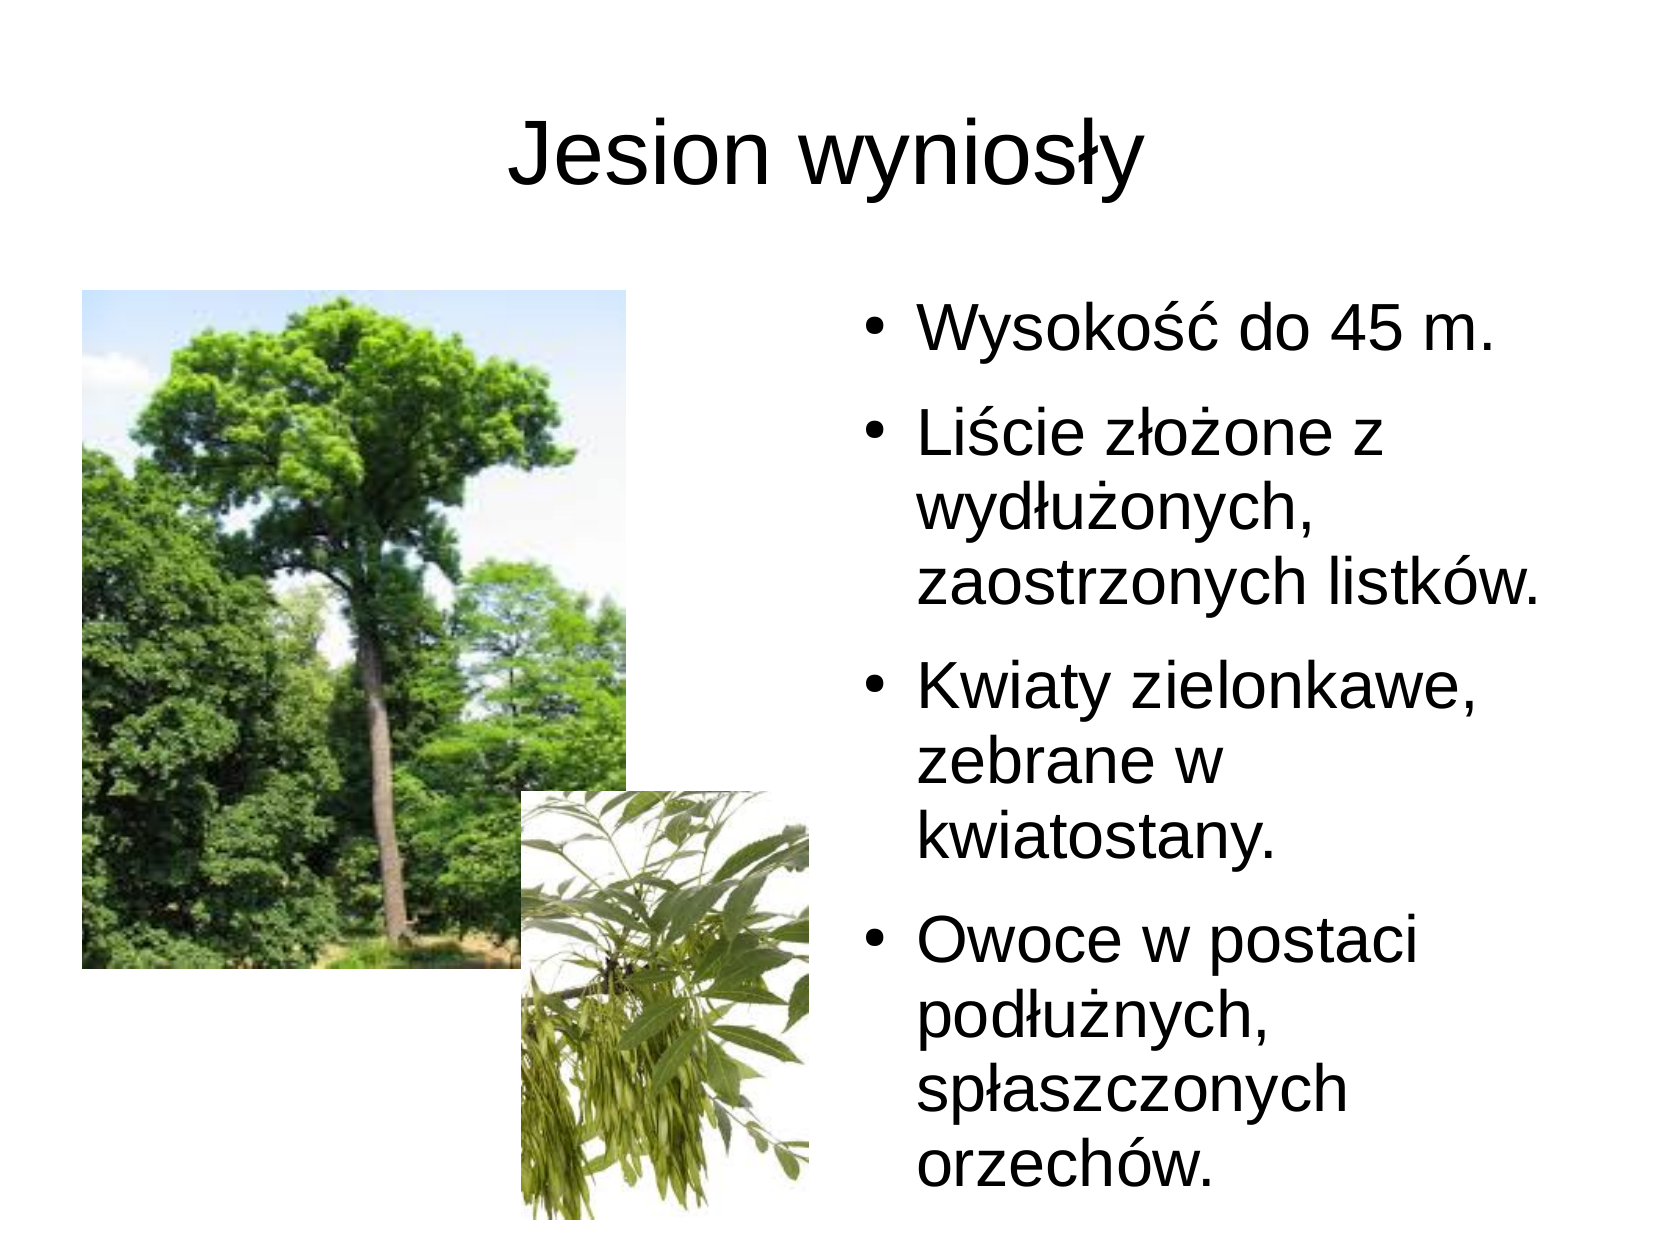

# Jesion wyniosły
Wysokość do 45 m.
Liście złożone z wydłużonych, zaostrzonych listków.
Kwiaty zielonkawe, zebrane w kwiatostany.
Owoce w postaci podłużnych, spłaszczonych orzechów.